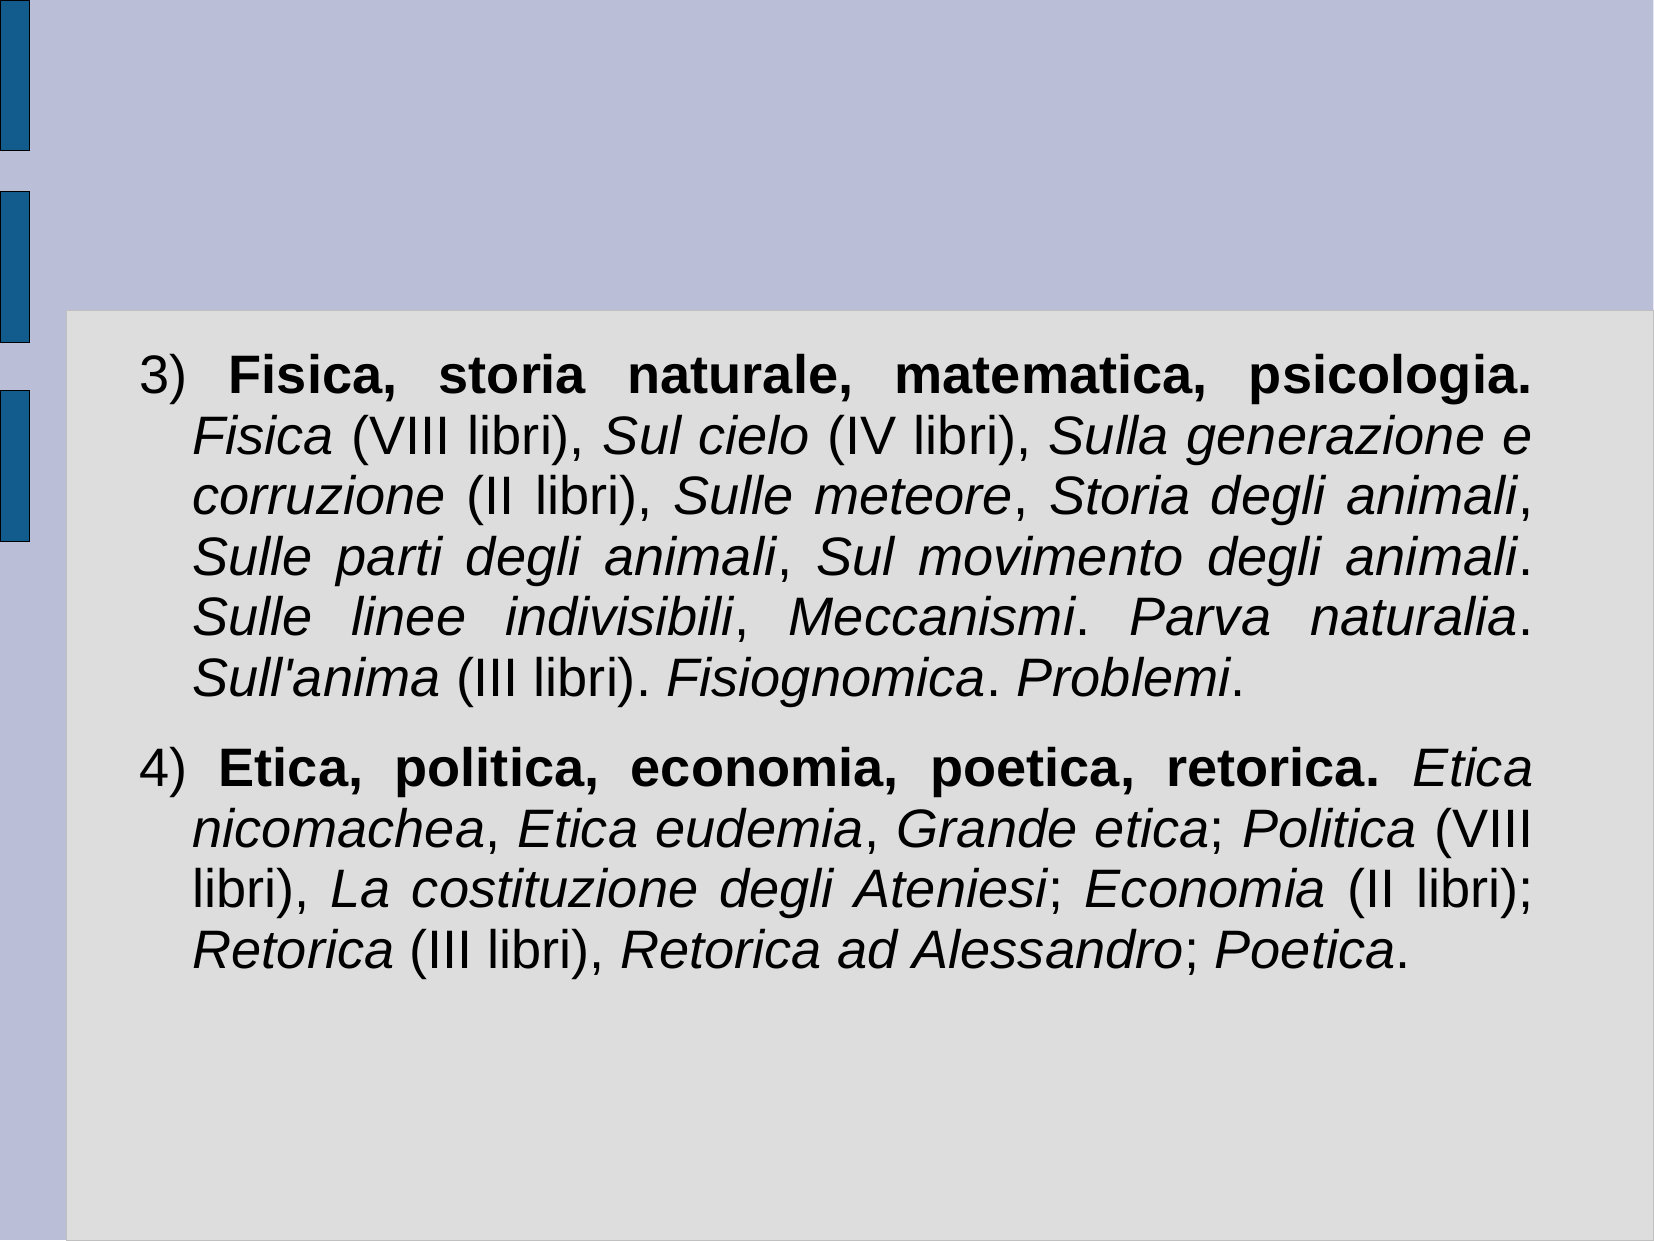

#
3) Fisica, storia naturale, matematica, psicologia. Fisica (VIII libri), Sul cielo (IV libri), Sulla generazione e corruzione (II libri), Sulle meteore, Storia degli animali, Sulle parti degli animali, Sul movimento degli animali. Sulle linee indivisibili, Meccanismi. Parva naturalia. Sull'anima (III libri). Fisiognomica. Problemi.
4) Etica, politica, economia, poetica, retorica. Etica nicomachea, Etica eudemia, Grande etica; Politica (VIII libri), La costituzione degli Ateniesi; Economia (II libri); Retorica (III libri), Retorica ad Alessandro; Poetica.